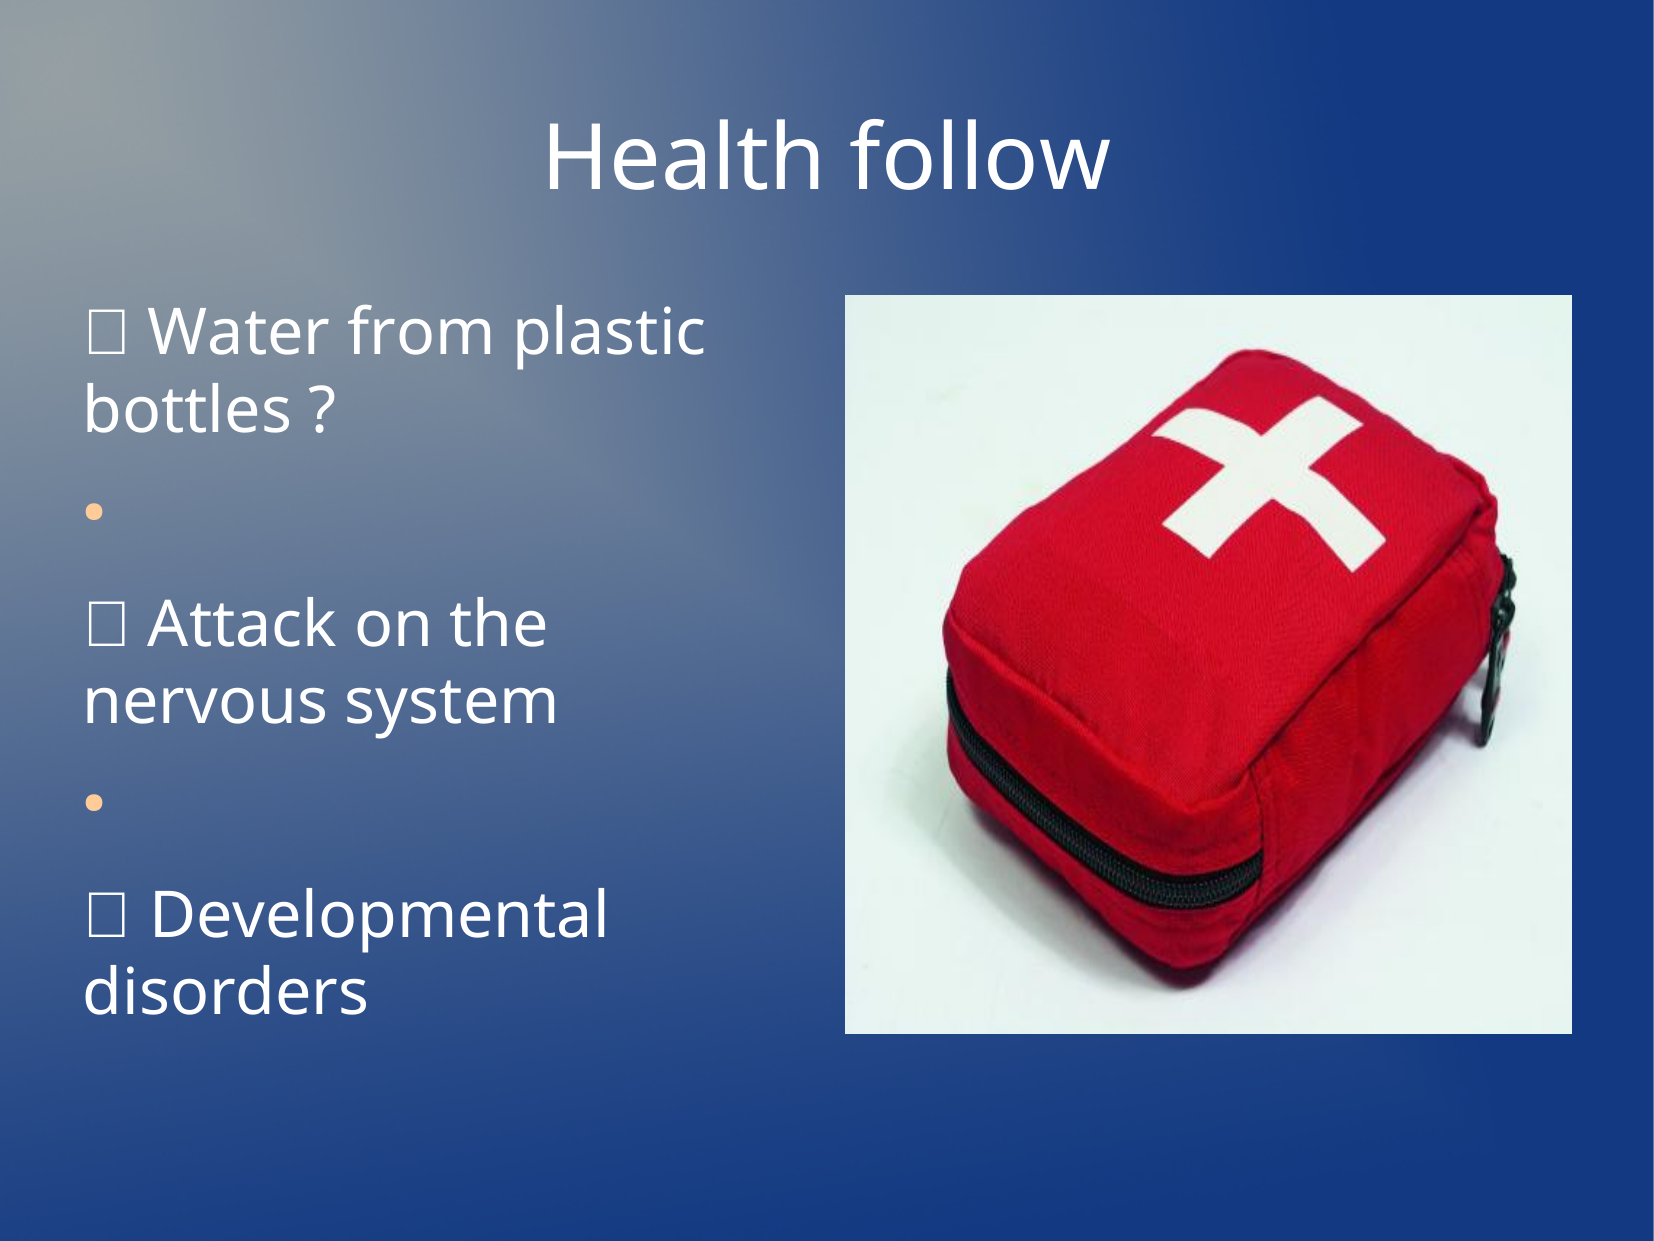

# Health follow
 Water from plastic bottles ?
 Attack on the nervous system
 Developmental disorders